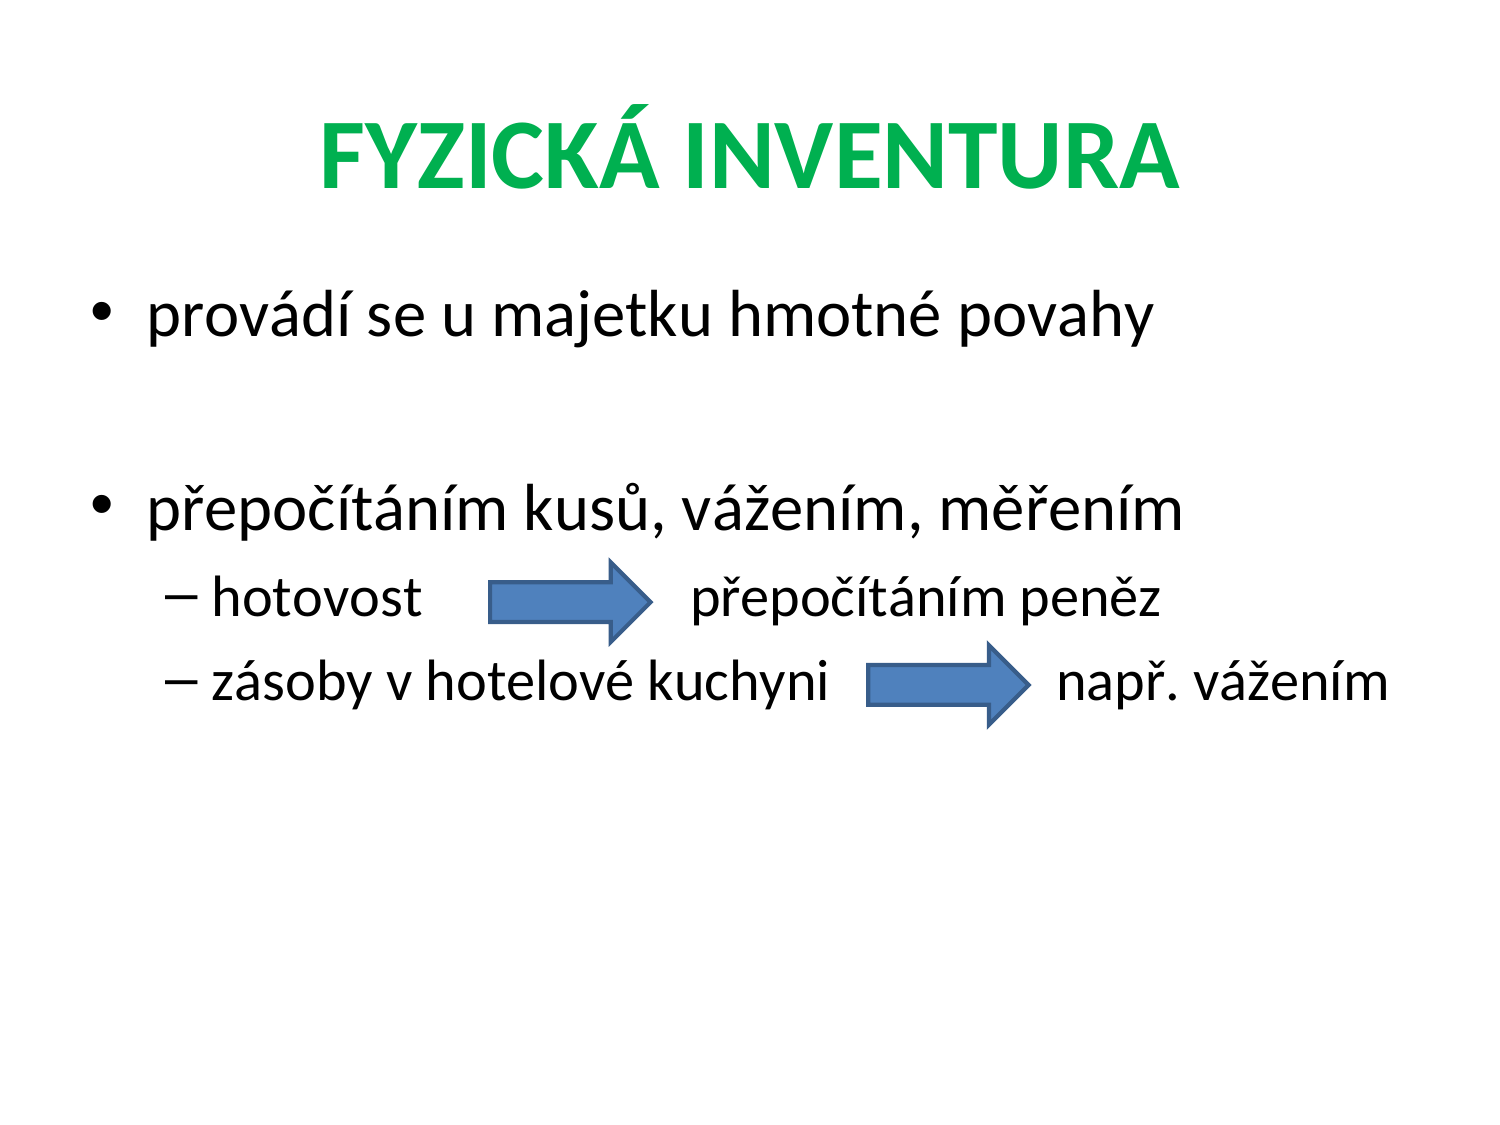

# FYZICKÁ INVENTURA
provádí se u majetku hmotné povahy
přepočítáním kusů, vážením, měřením
hotovost		přepočítáním peněz
zásoby v hotelové kuchyni		 např. vážením